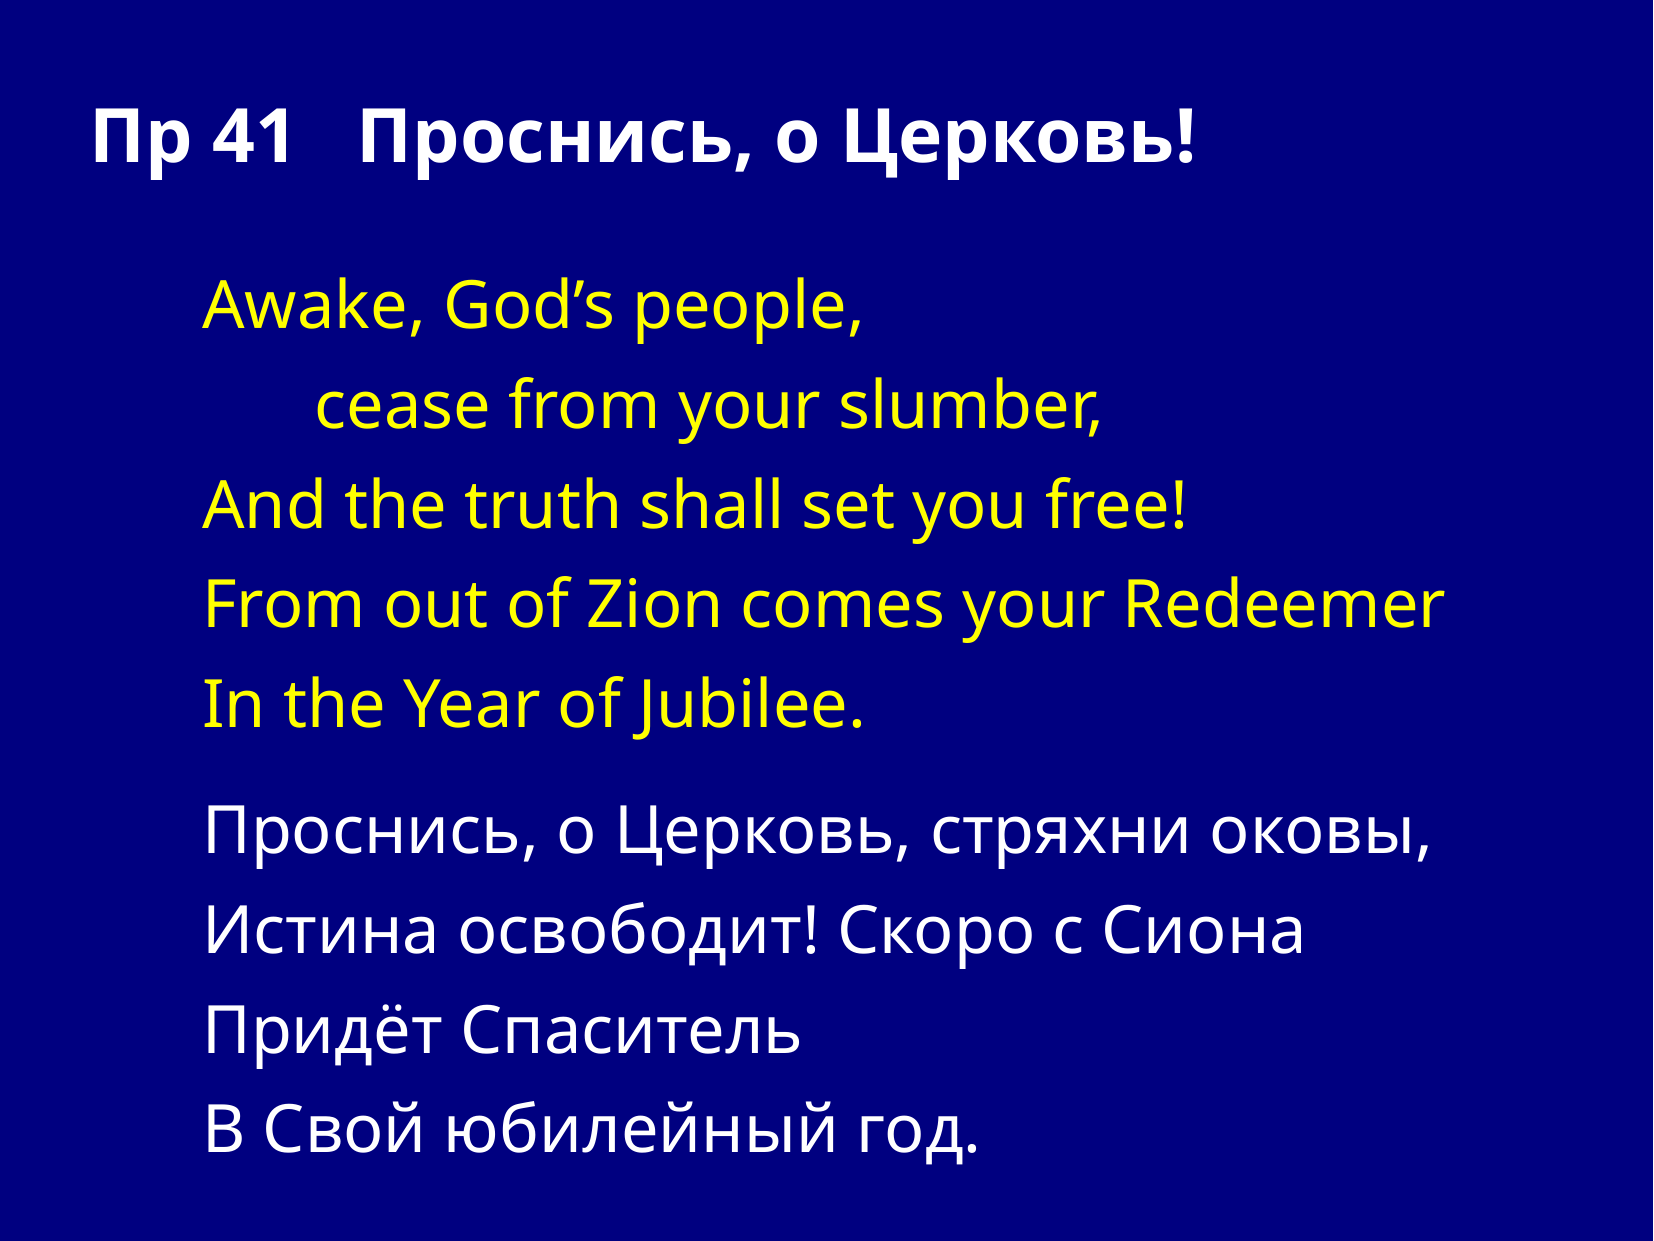

Пр 41 Проснись, о Церковь!
	Awake, God’s people,
		cease from your slumber,
	And the truth shall set you free!
	From out of Zion comes your Redeemer
	In the Year of Jubilee.
	Проснись, о Церковь, стряхни оковы,
	Истина освободит! Скоро с Сиона
	Придёт Спаситель
	В Свой юбилейный год.